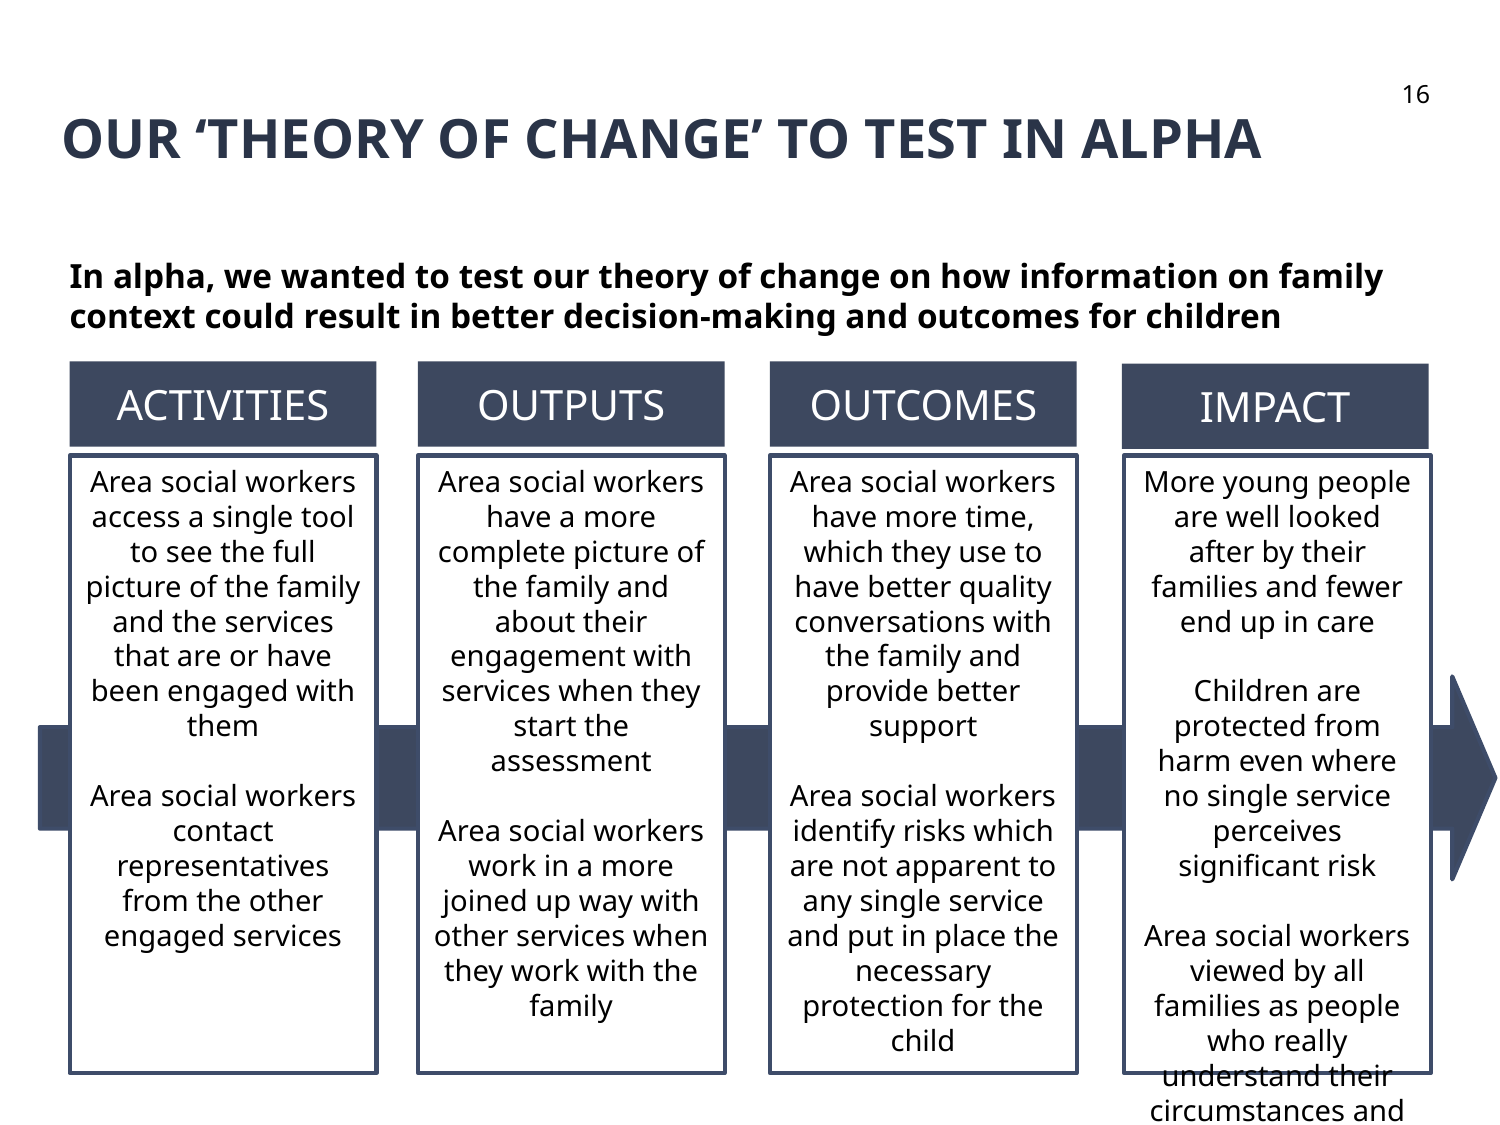

OUR ‘THEORY OF CHANGE’ TO TEST IN ALPHA
In alpha, we wanted to test our theory of change on how information on family context could result in better decision-making and outcomes for children
ACTIVITIES
OUTPUTS
OUTCOMES
IMPACT
Area social workers access a single tool to see the full picture of the family and the services that are or have been engaged with them
Area social workers contact representatives from the other engaged services
Area social workers have a more complete picture of the family and about their engagement with services when they start the assessment
Area social workers work in a more joined up way with other services when they work with the family
Area social workers have more time, which they use to have better quality conversations with the family and provide better support
Area social workers identify risks which are not apparent to any single service and put in place the necessary protection for the child
More young people are well looked after by their families and fewer end up in care
Children are protected from harm even where no single service perceives significant risk
Area social workers viewed by all families as people who really understand their circumstances and can support them